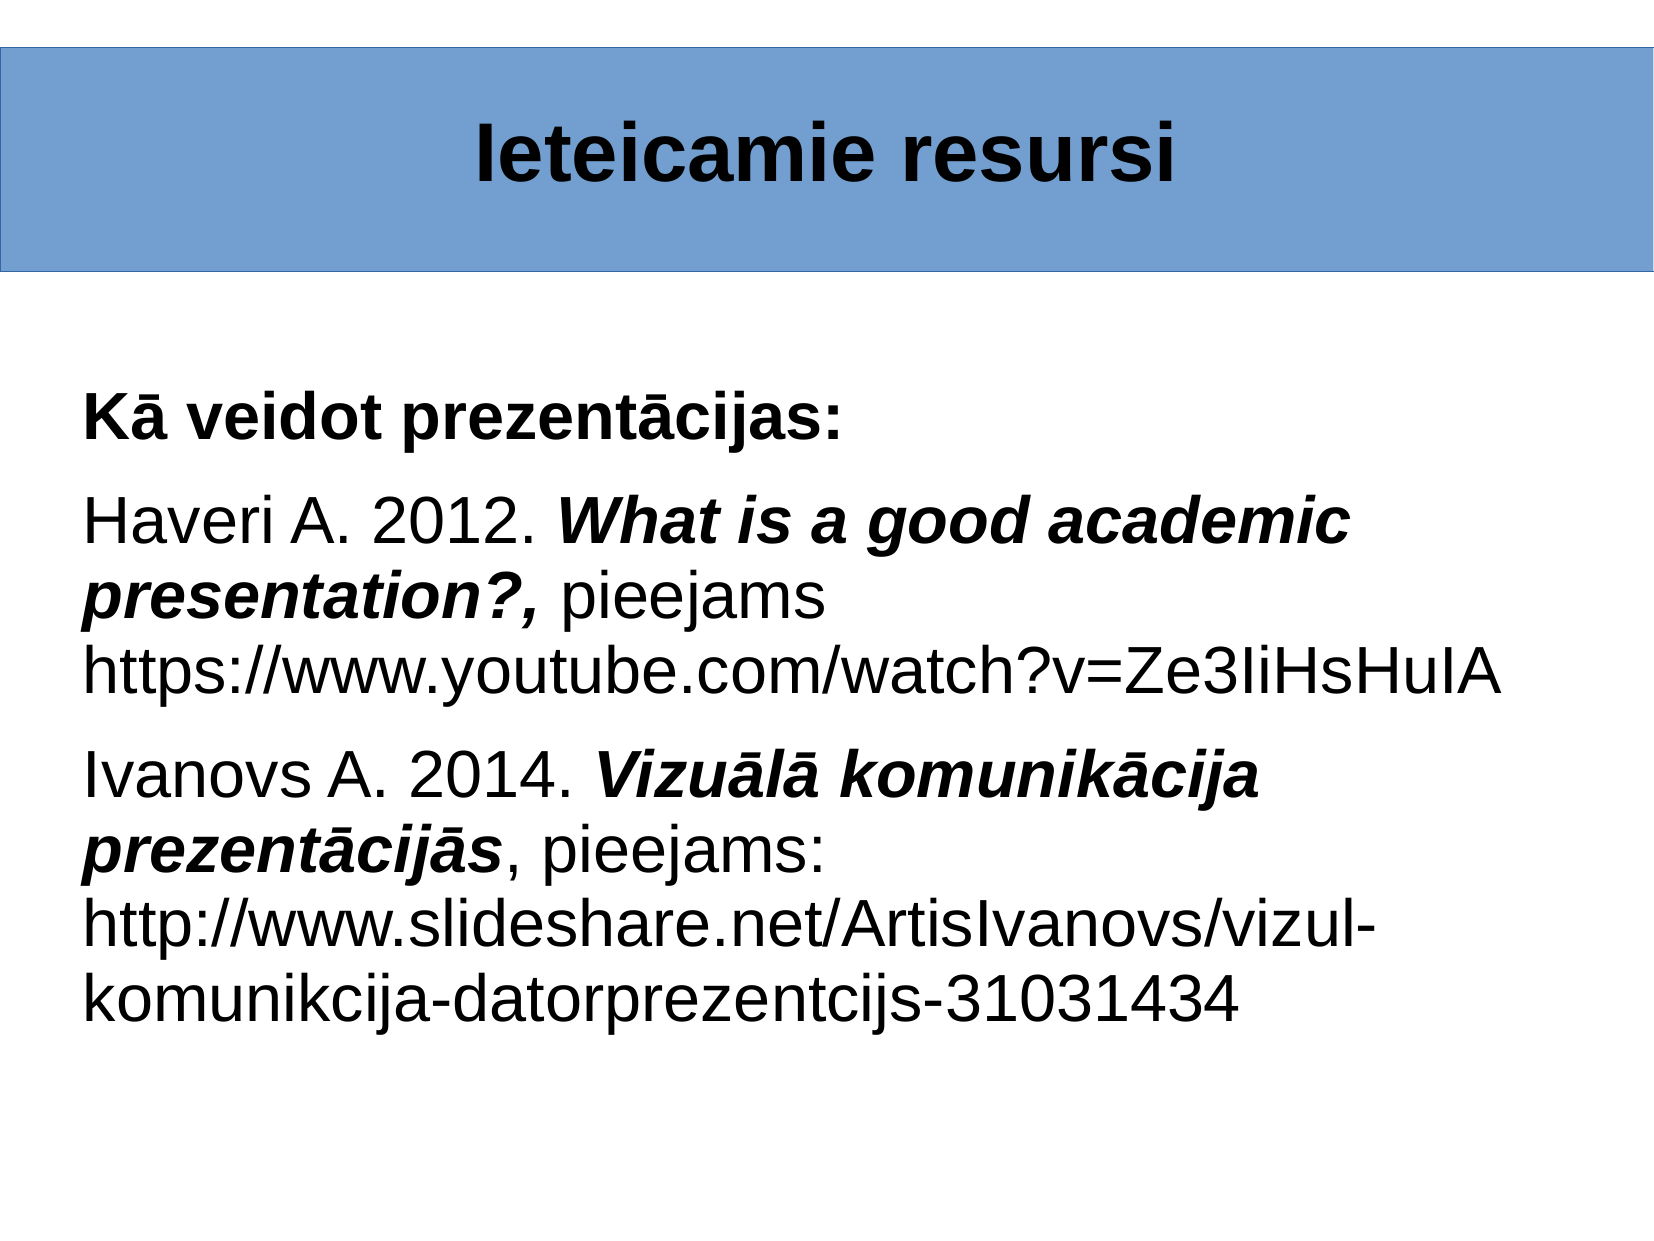

# Ieteicamie resursi
Kā veidot prezentācijas:
Haveri A. 2012. What is a good academic presentation?, pieejams https://www.youtube.com/watch?v=Ze3IiHsHuIA
Ivanovs A. 2014. Vizuālā komunikācija prezentācijās, pieejams: http://www.slideshare.net/ArtisIvanovs/vizul-komunikcija-datorprezentcijs-31031434